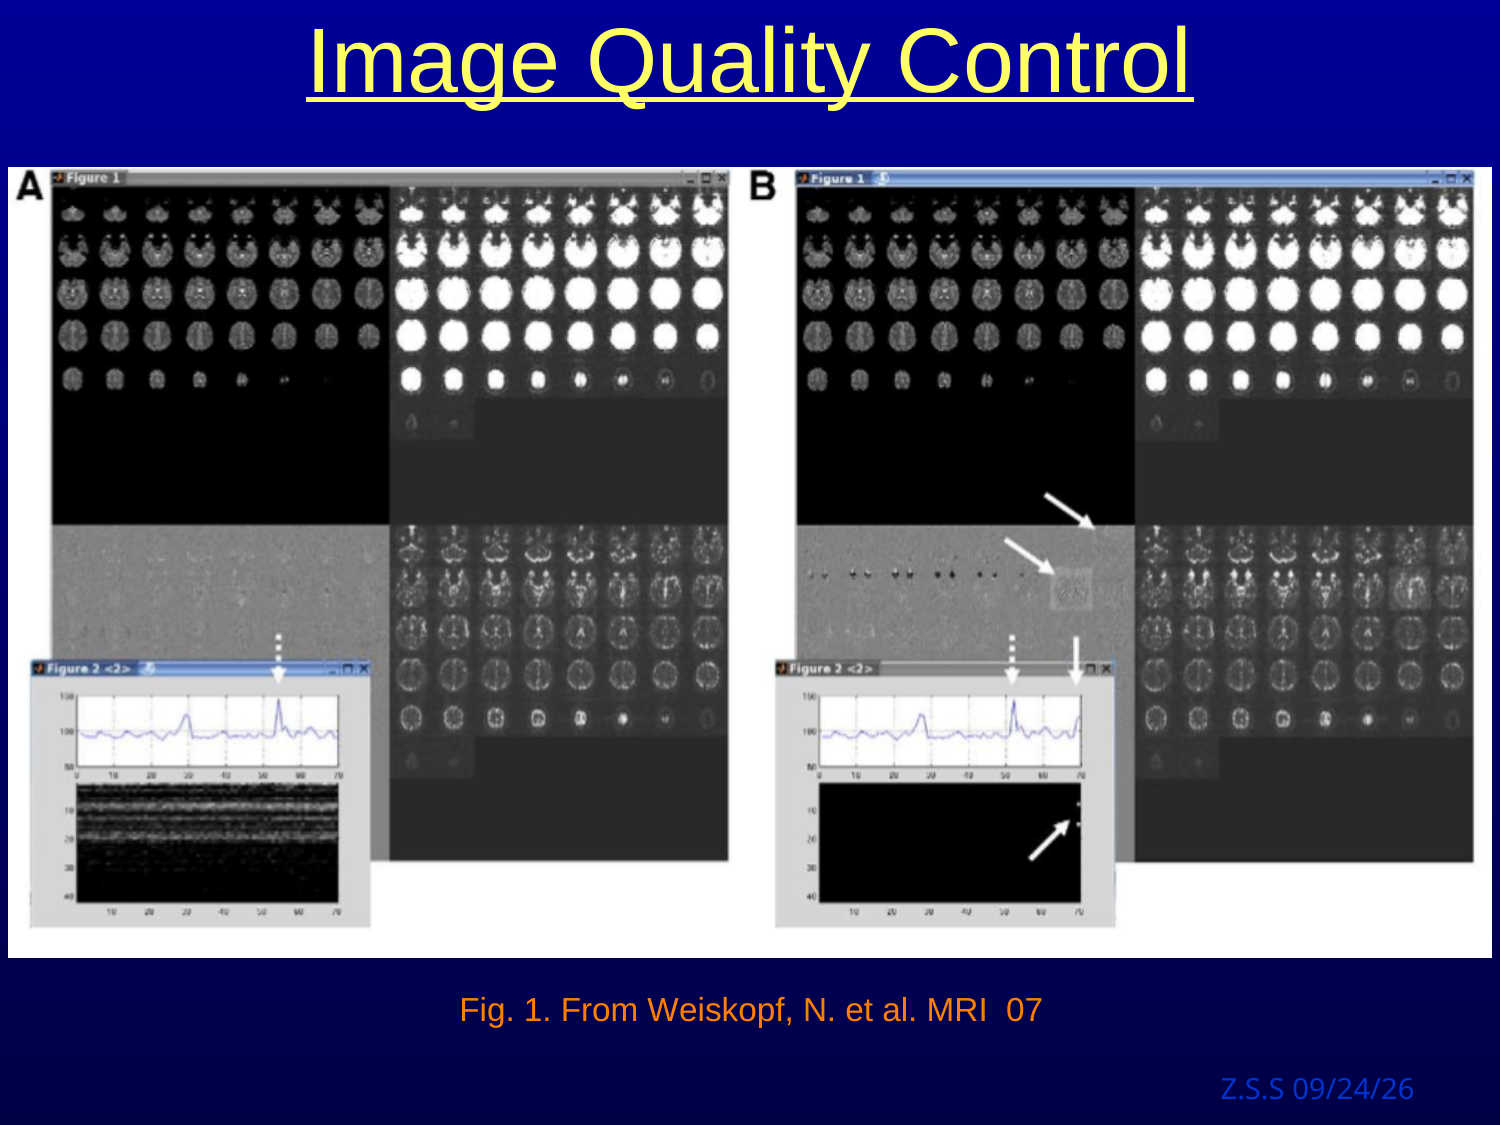

# Image Quality Control
Fig. 1. From Weiskopf, N. et al. MRI 07